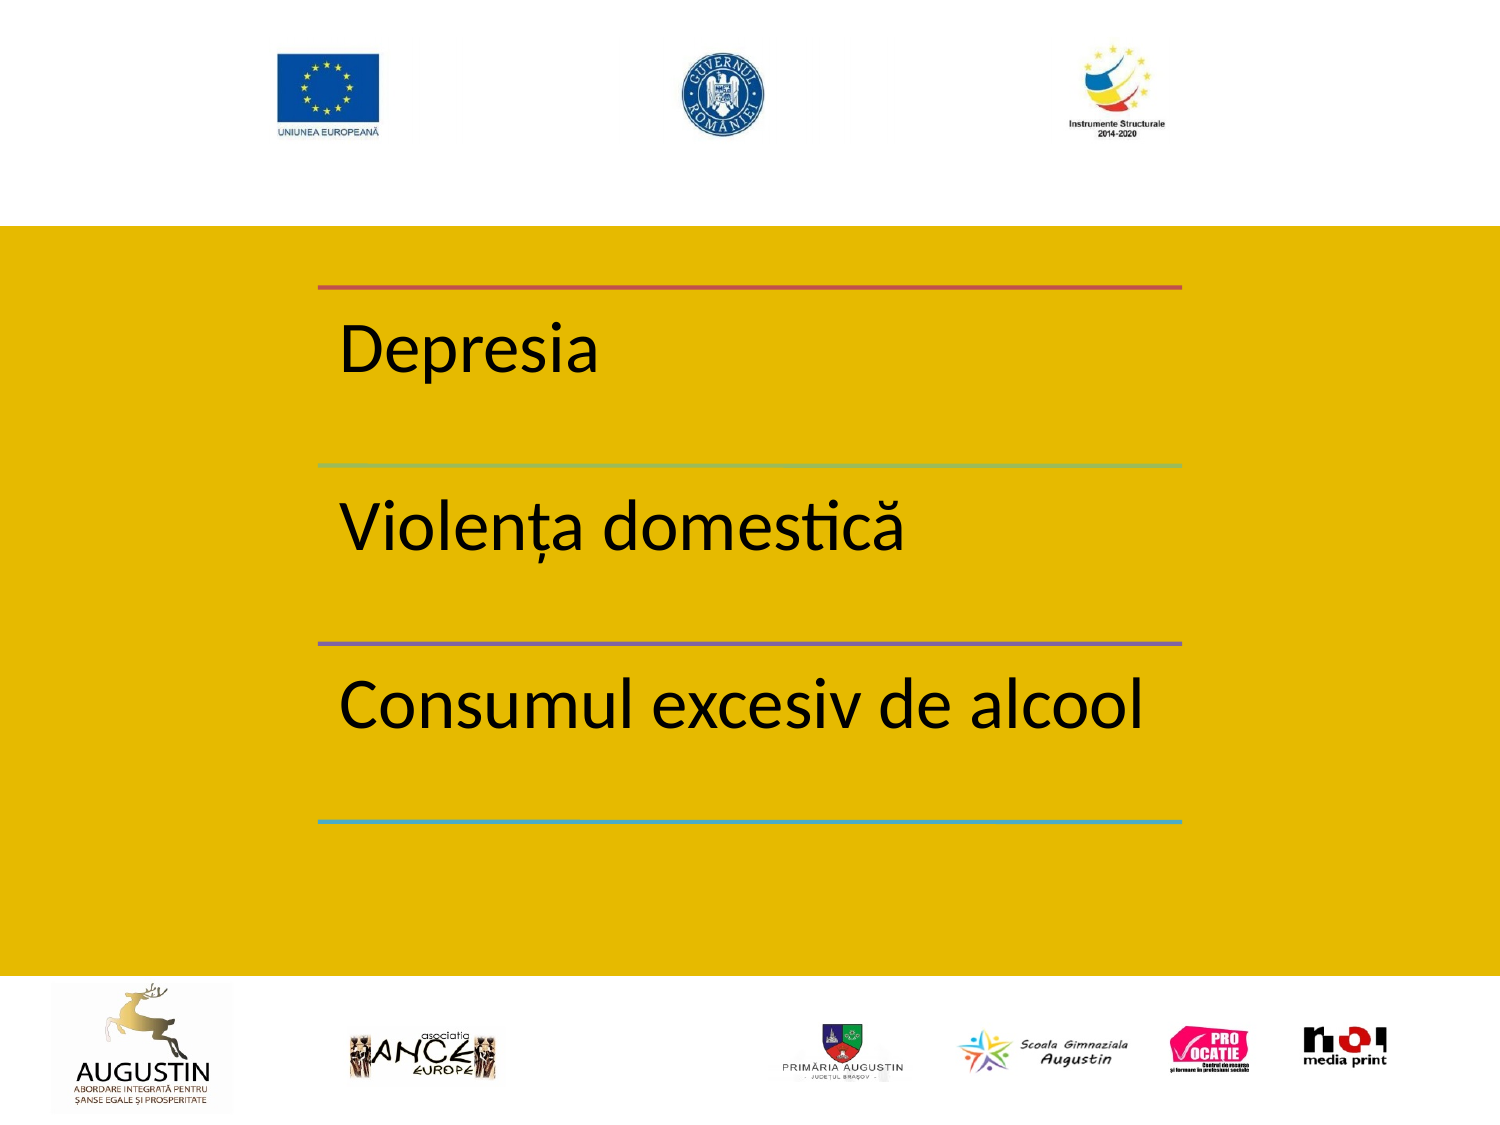

Depresia
Violența domestică
Consumul excesiv de alcool